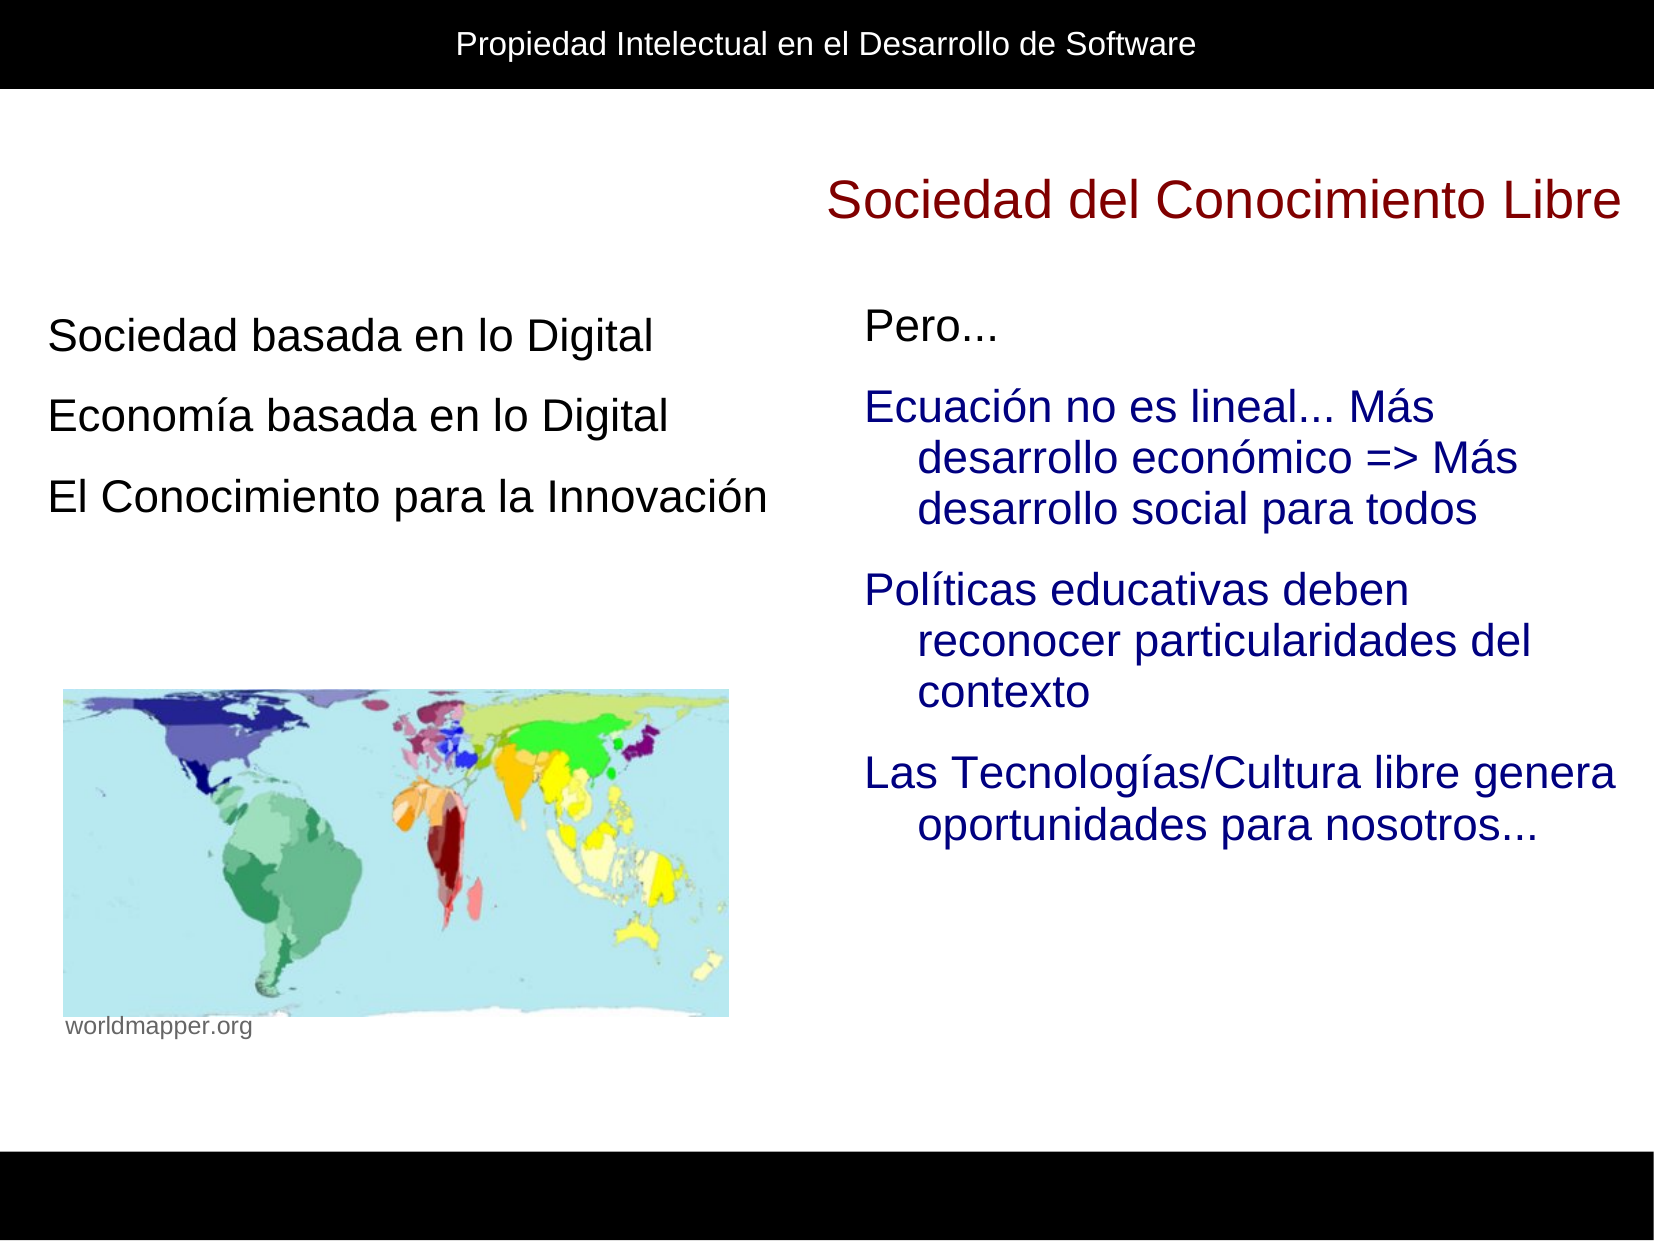

# Sociedad del Conocimiento Libre
Pero...
Ecuación no es lineal... Más desarrollo económico => Más desarrollo social para todos
Políticas educativas deben reconocer particularidades del contexto
Las Tecnologías/Cultura libre genera oportunidades para nosotros...
Sociedad basada en lo Digital
Economía basada en lo Digital
El Conocimiento para la Innovación
worldmapper.org